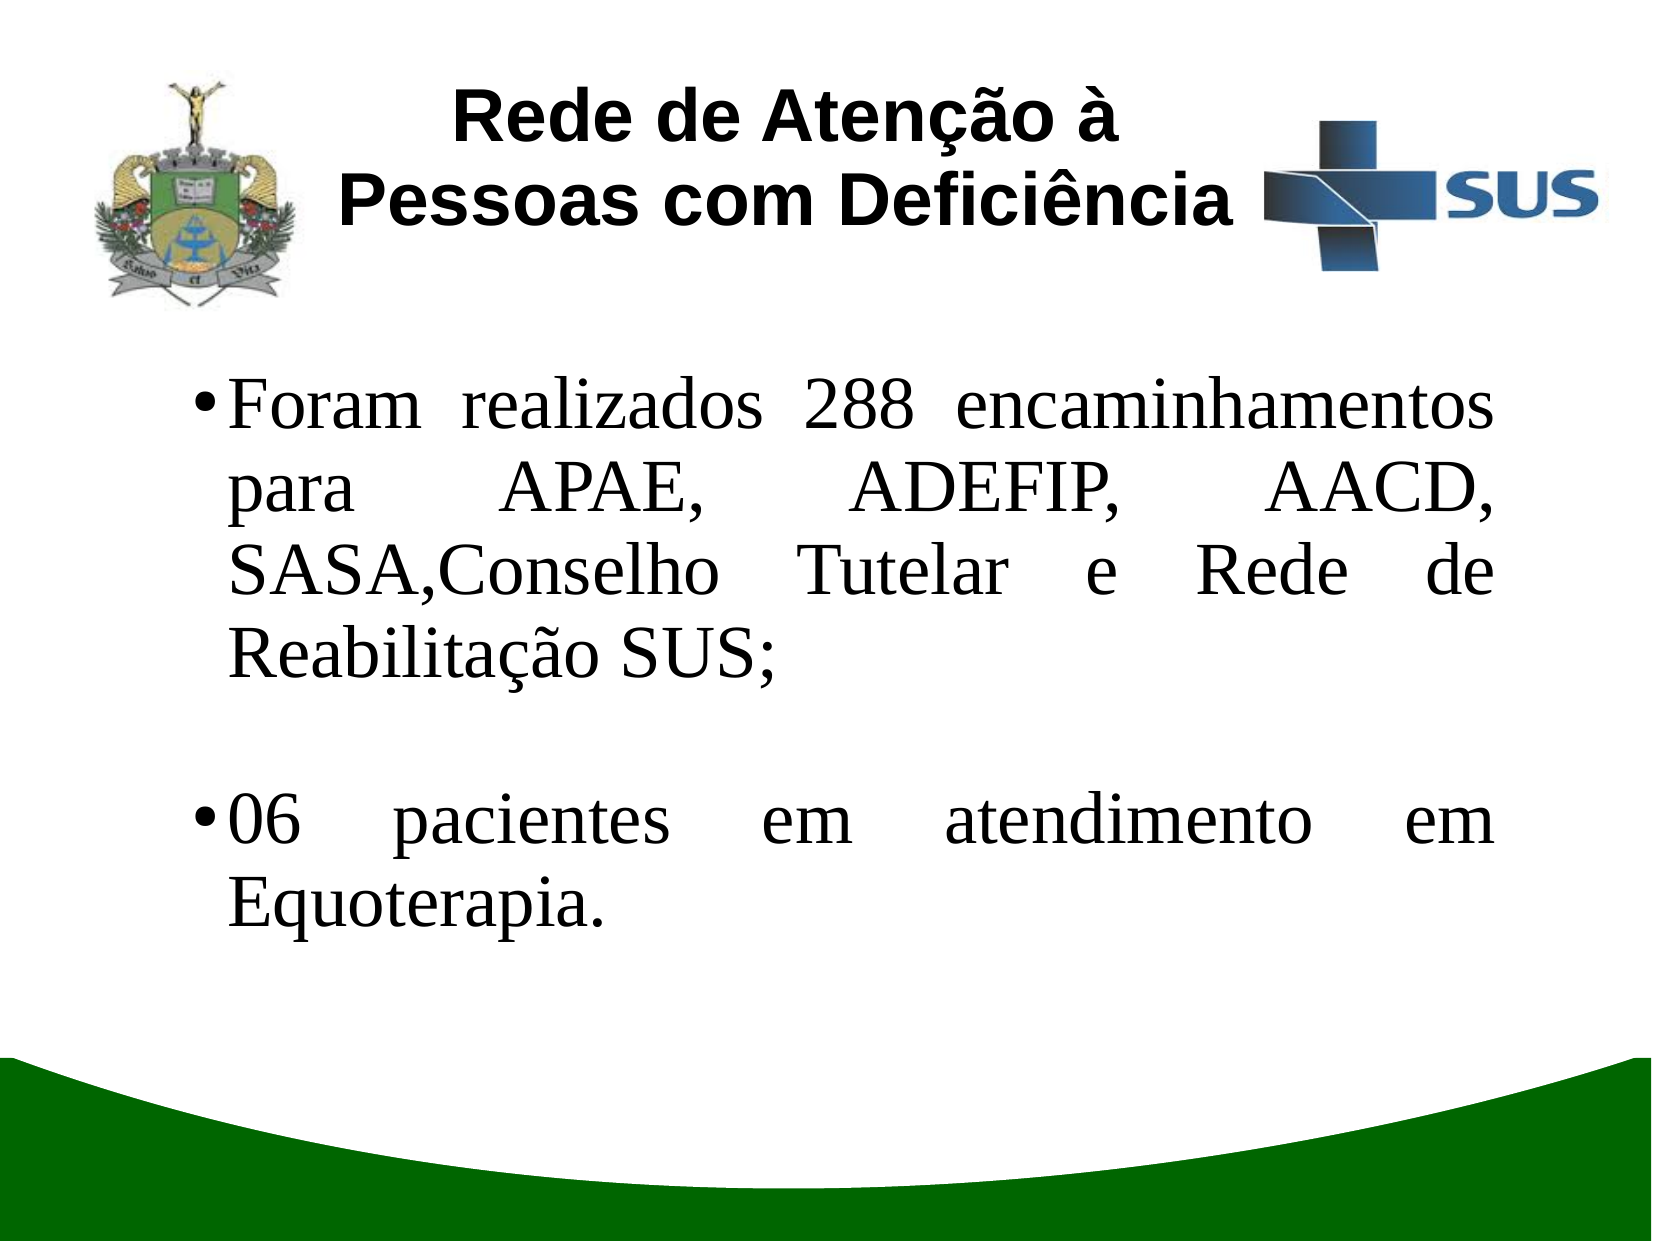

Rede de Atenção à Pessoas com Deficiência
Foram realizados 288 encaminhamentos para APAE, ADEFIP, AACD, SASA,Conselho Tutelar e Rede de Reabilitação SUS;
06 pacientes em atendimento em Equoterapia.